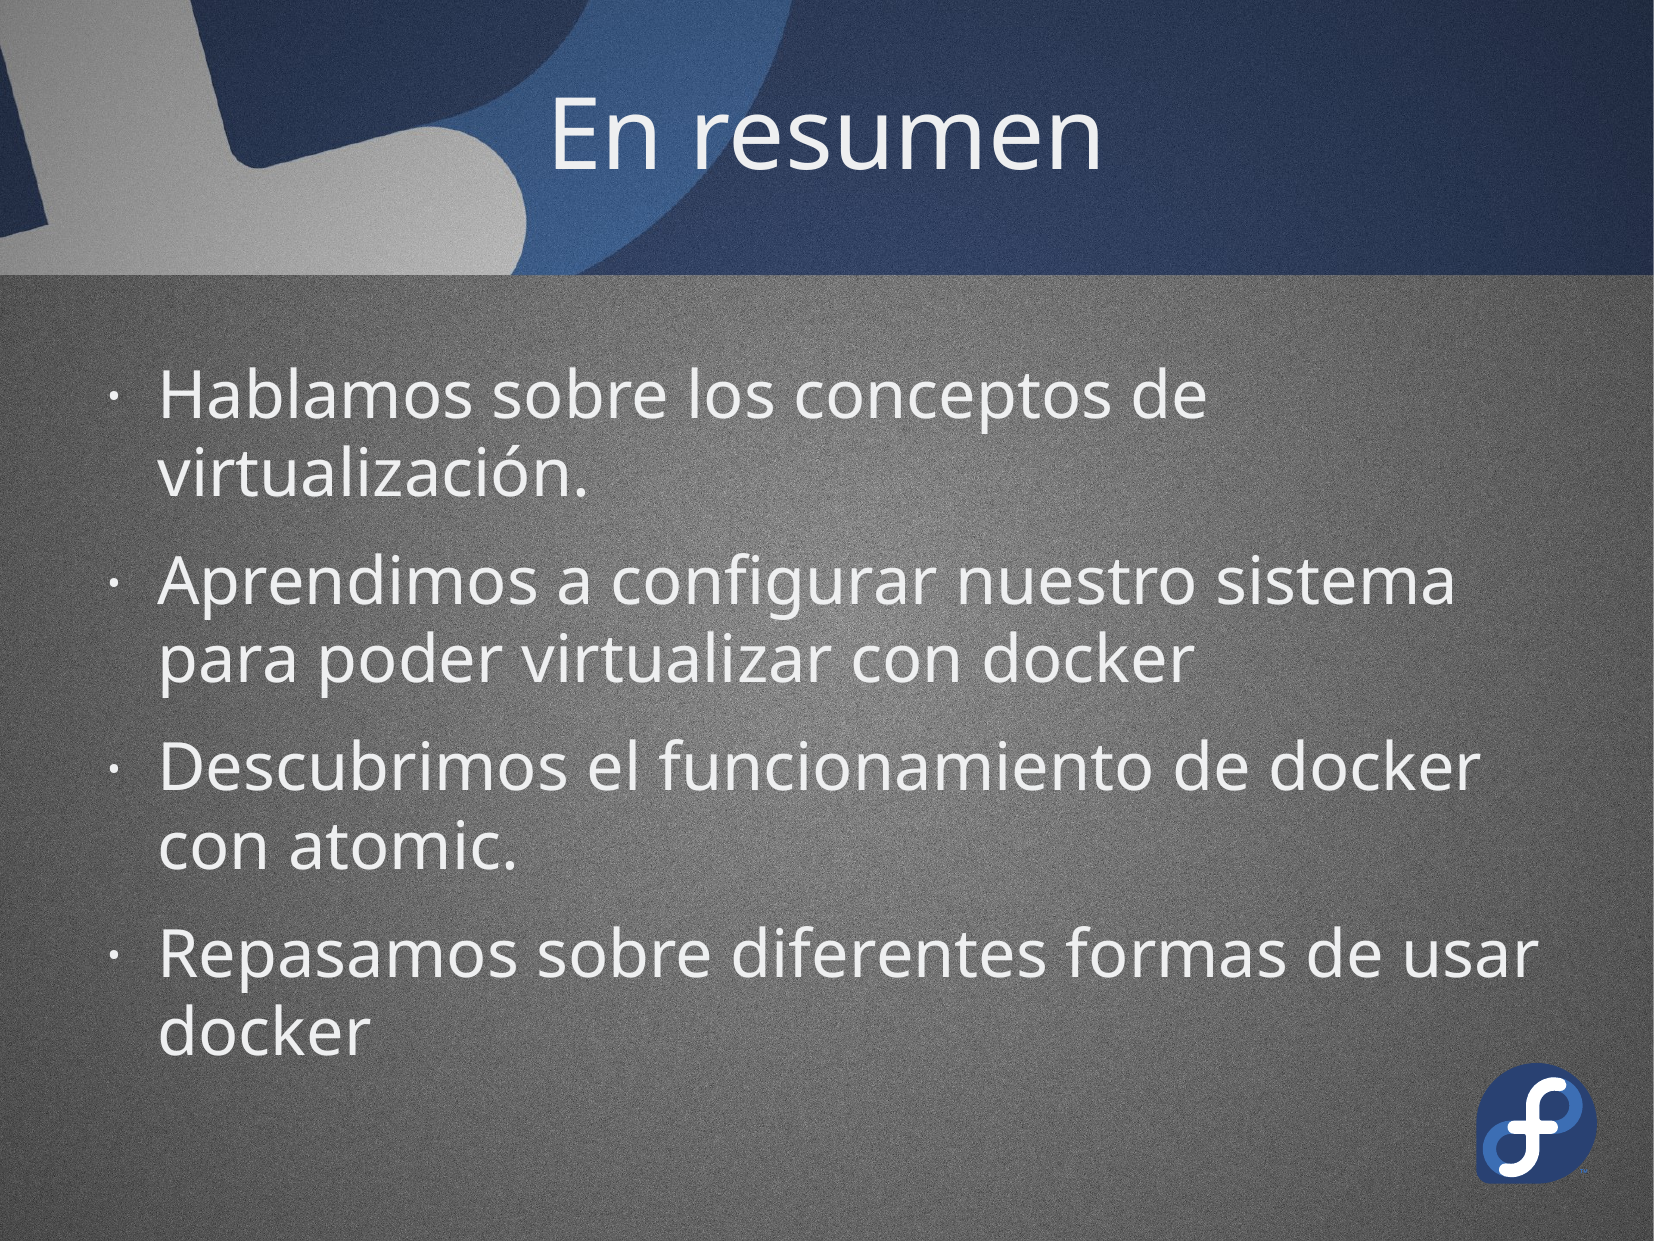

En resumen
Hablamos sobre los conceptos de virtualización.
Aprendimos a configurar nuestro sistema para poder virtualizar con docker
Descubrimos el funcionamiento de docker con atomic.
Repasamos sobre diferentes formas de usar docker